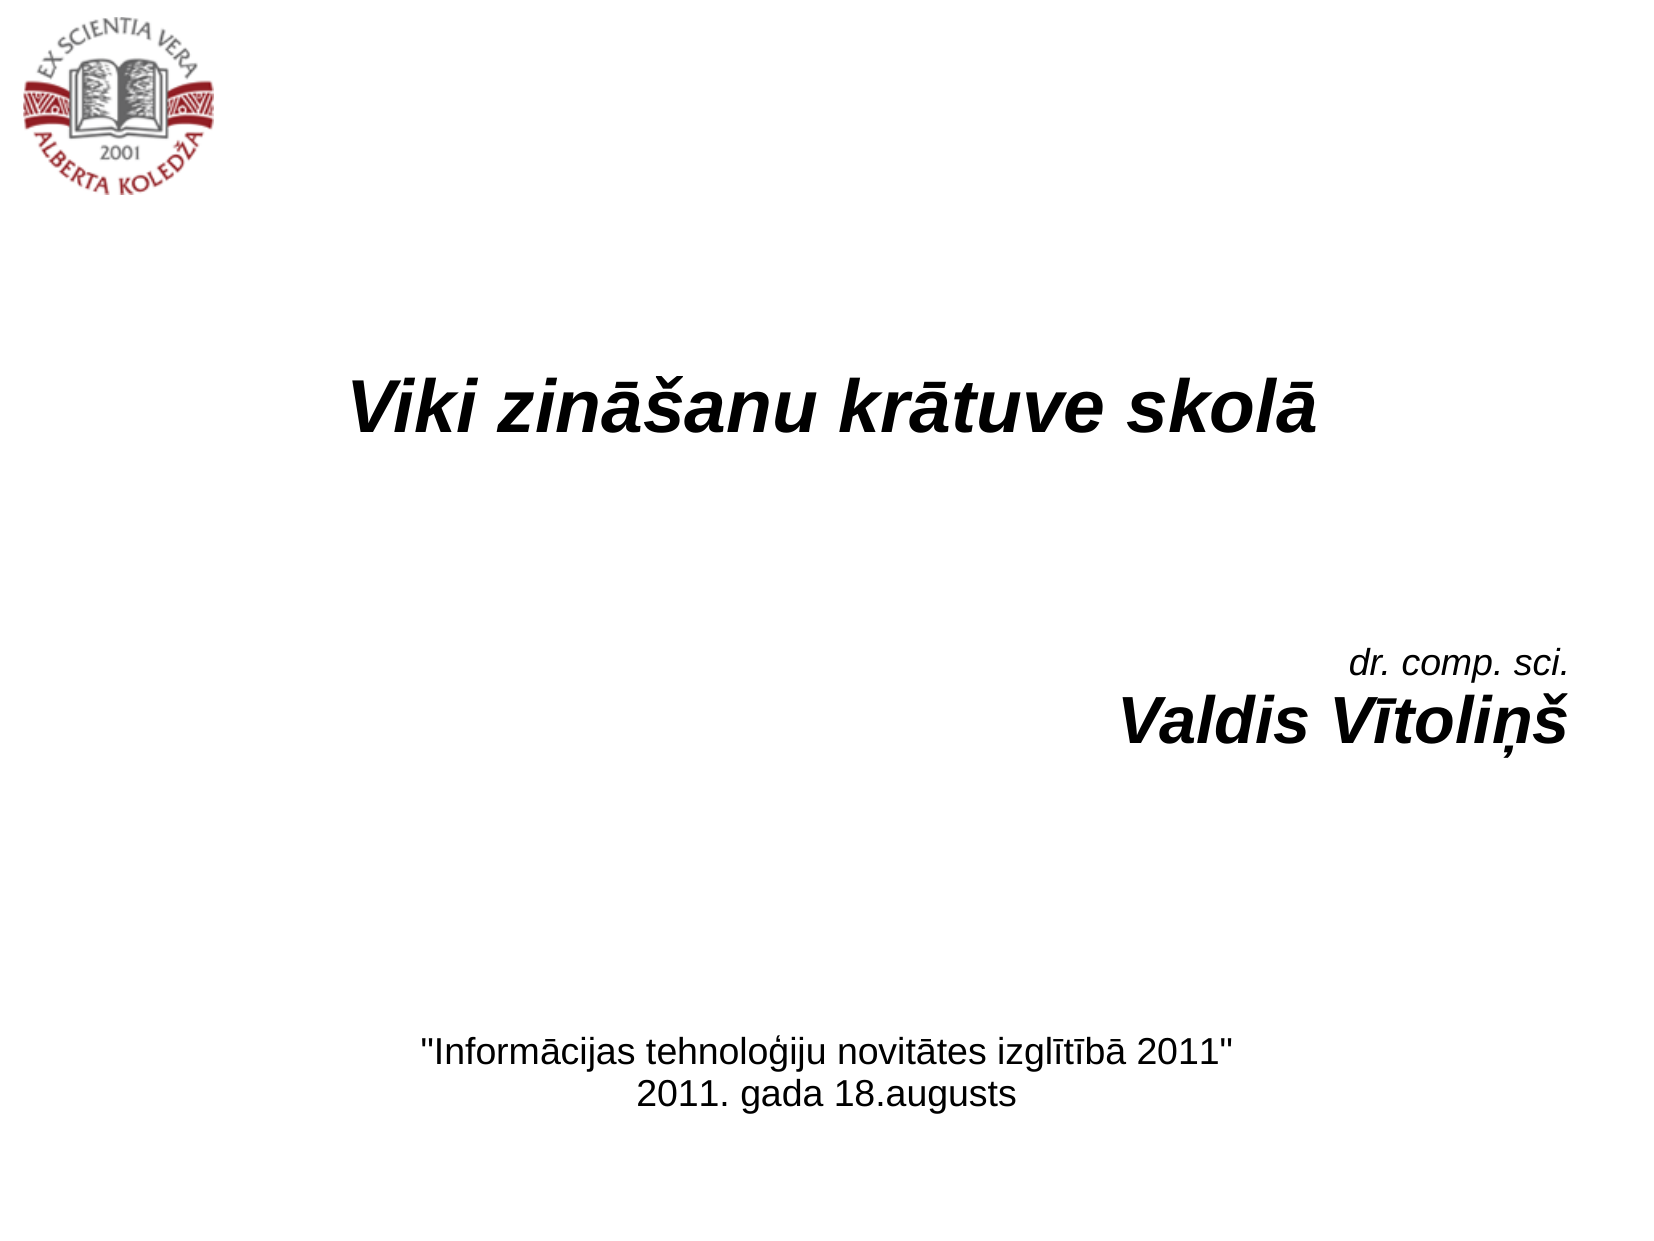

# Viki zināšanu krātuve skolā
dr. comp. sci.
Valdis Vītoliņš
"Informācijas tehnoloģiju novitātes izglītībā 2011"
2011. gada 18.augusts